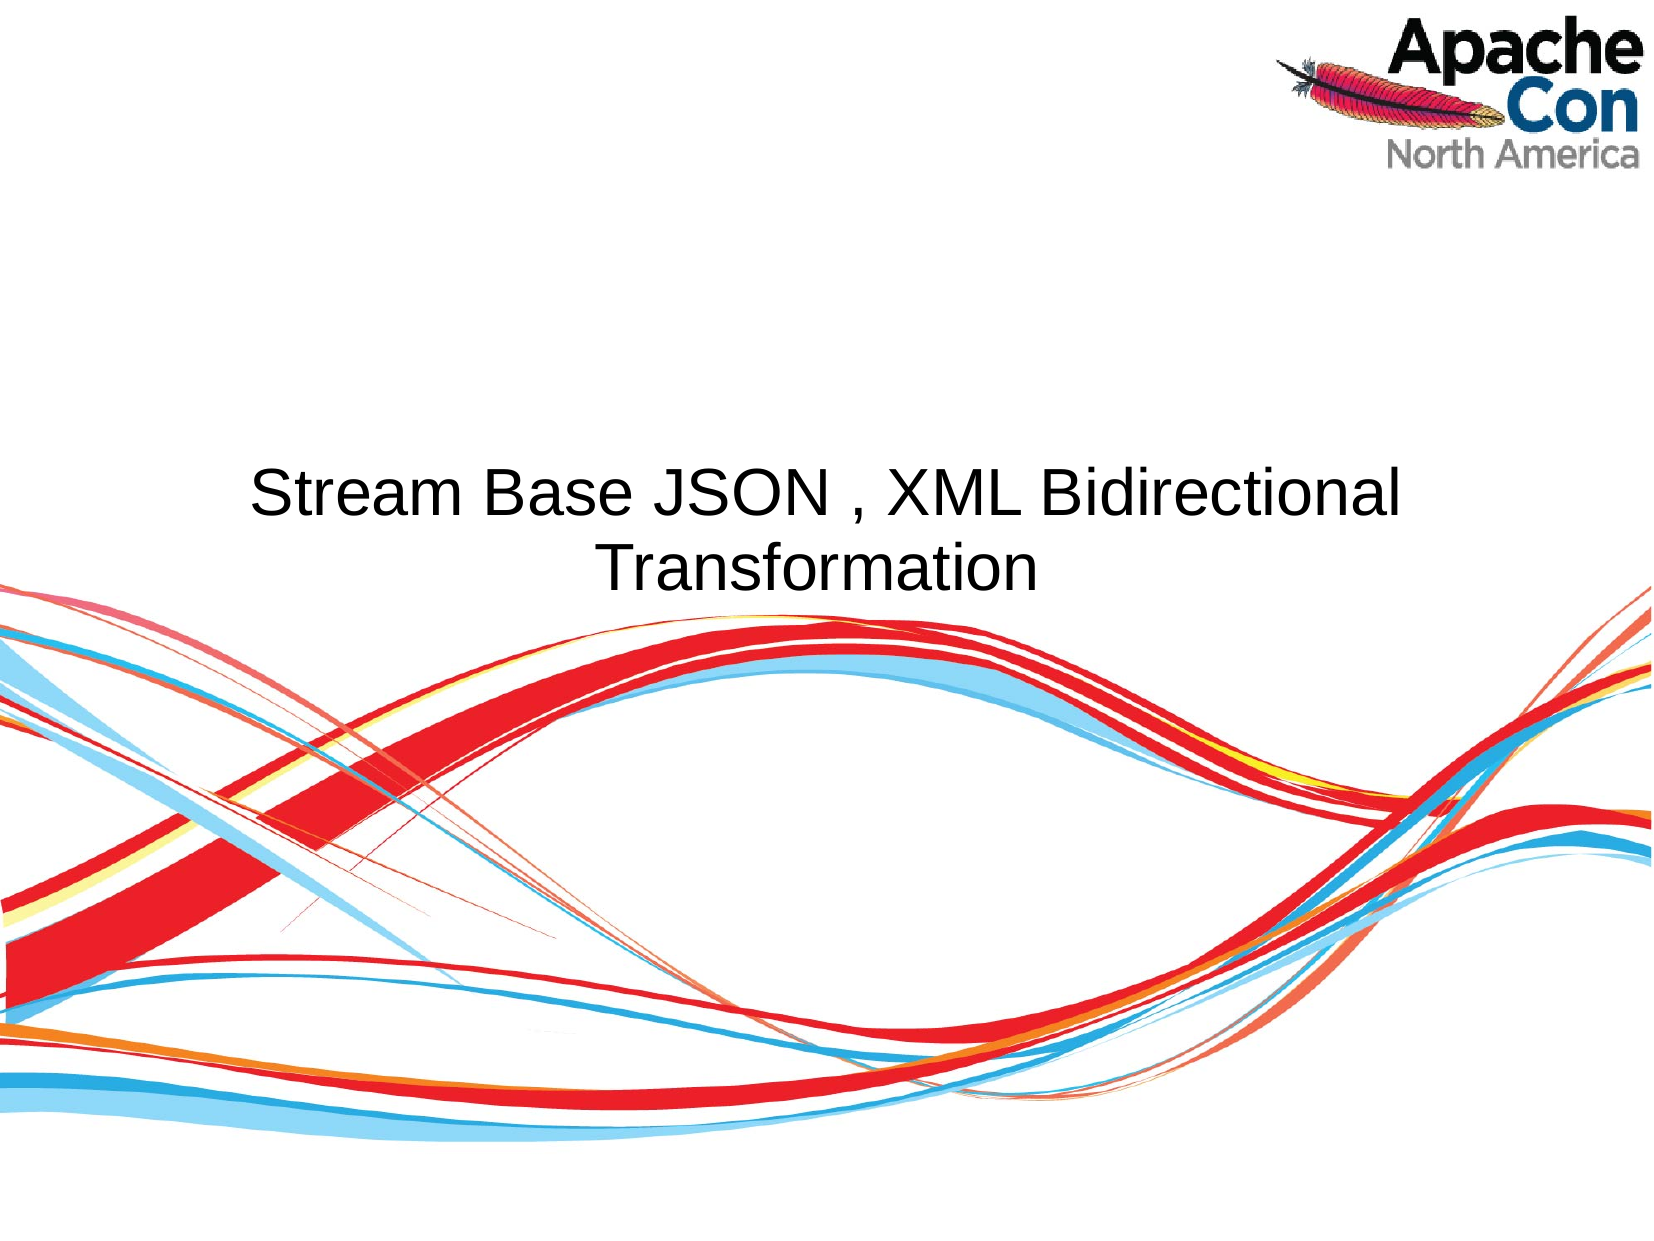

# Stream Base JSON , XML Bidirectional Transformation